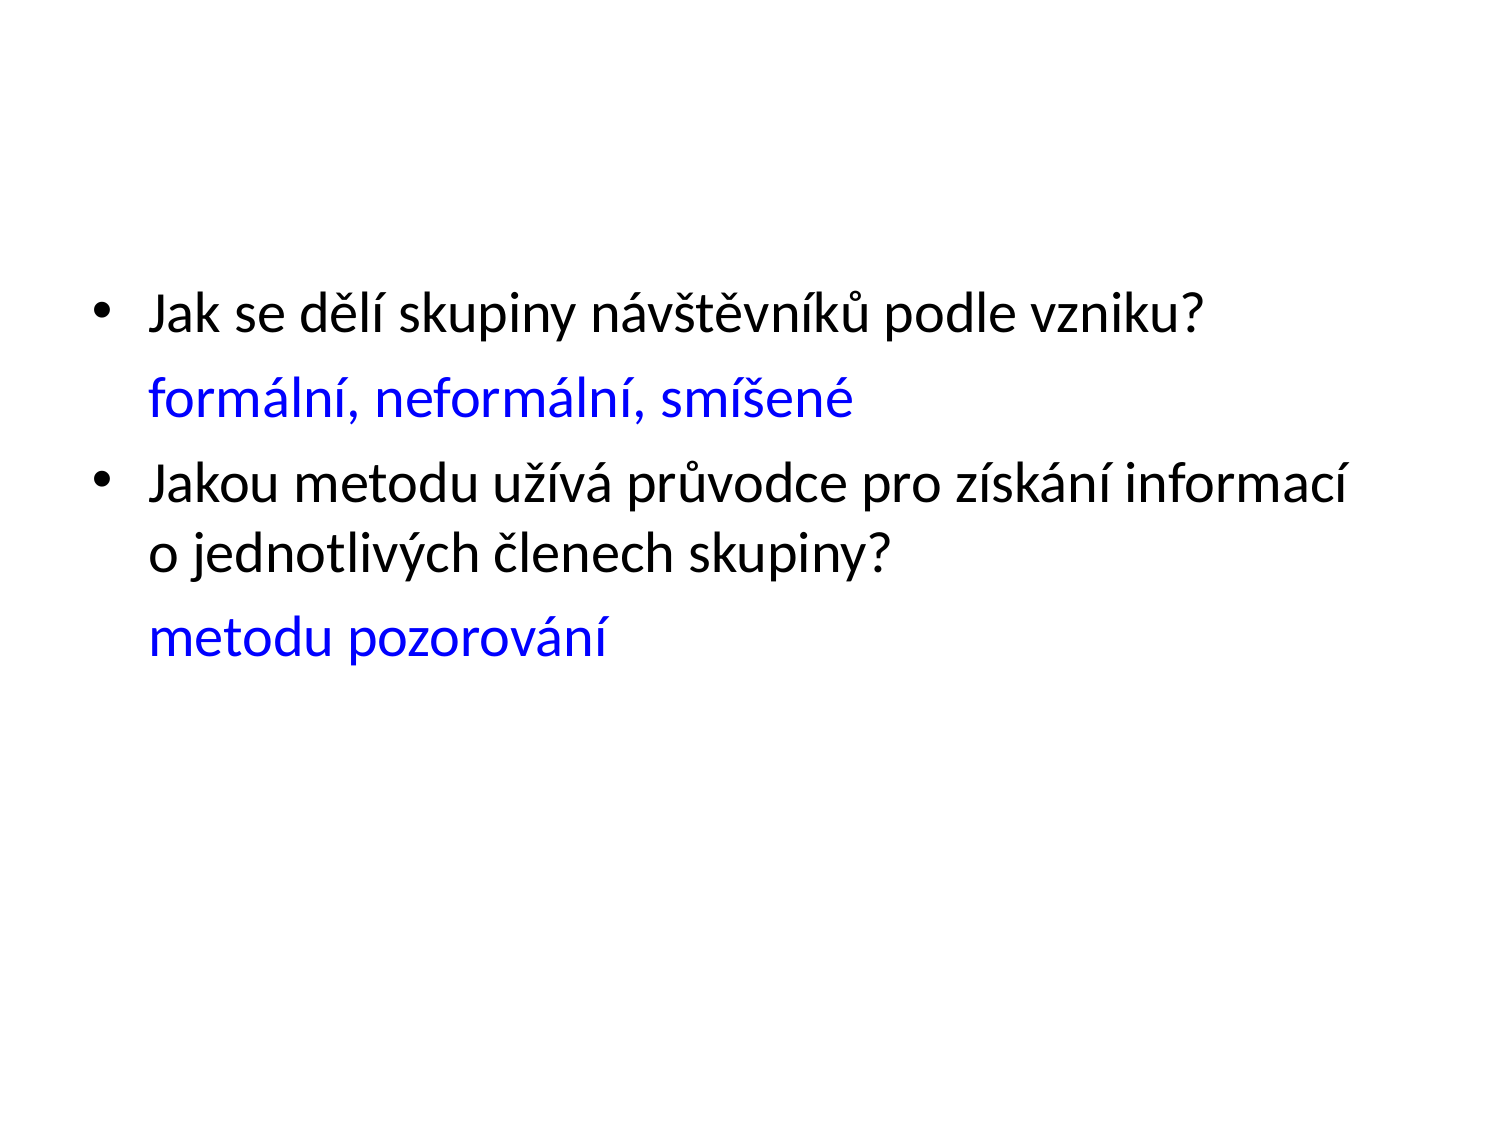

# Jak se dělí skupiny návštěvníků podle vzniku?
	formální, neformální, smíšené
Jakou metodu užívá průvodce pro získání informací
o jednotlivých členech skupiny?
	metodu pozorování